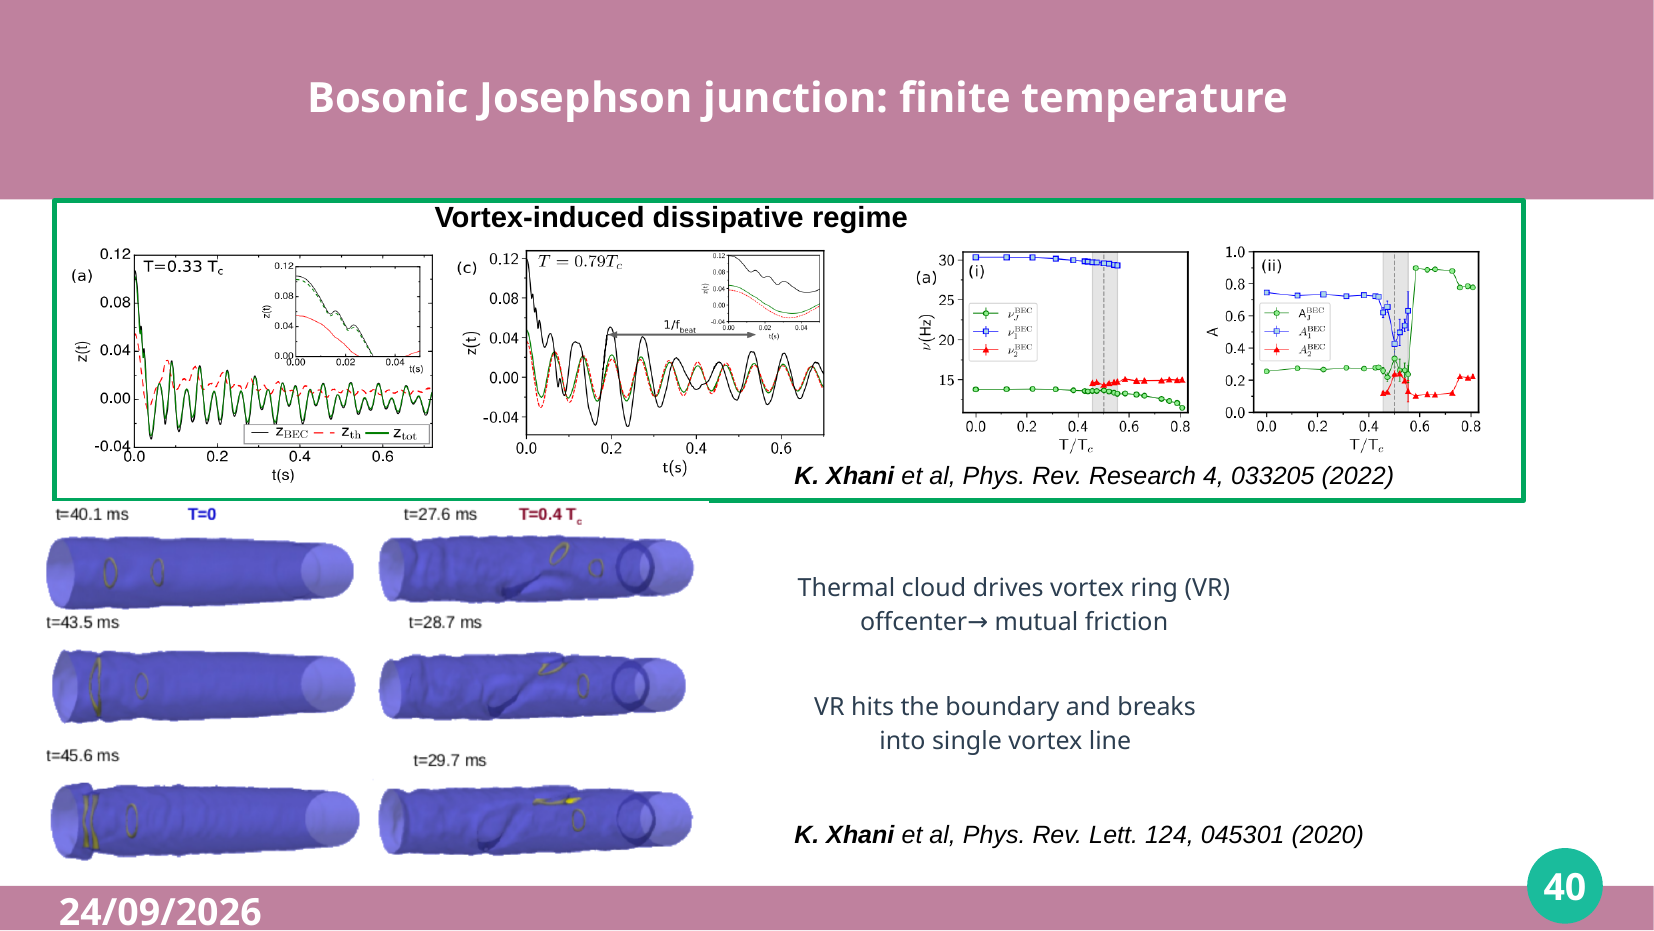

# Bosonic Josephson junction: finite temperature
Vortex-induced dissipative regime
K. Xhani et al, Phys. Rev. Research 4, 033205 (2022)
Thermal cloud drives vortex ring (VR) offcenter→ mutual friction
VR hits the boundary and breaks into single vortex line
K. Xhani et al, Phys. Rev. Lett. 124, 045301 (2020)